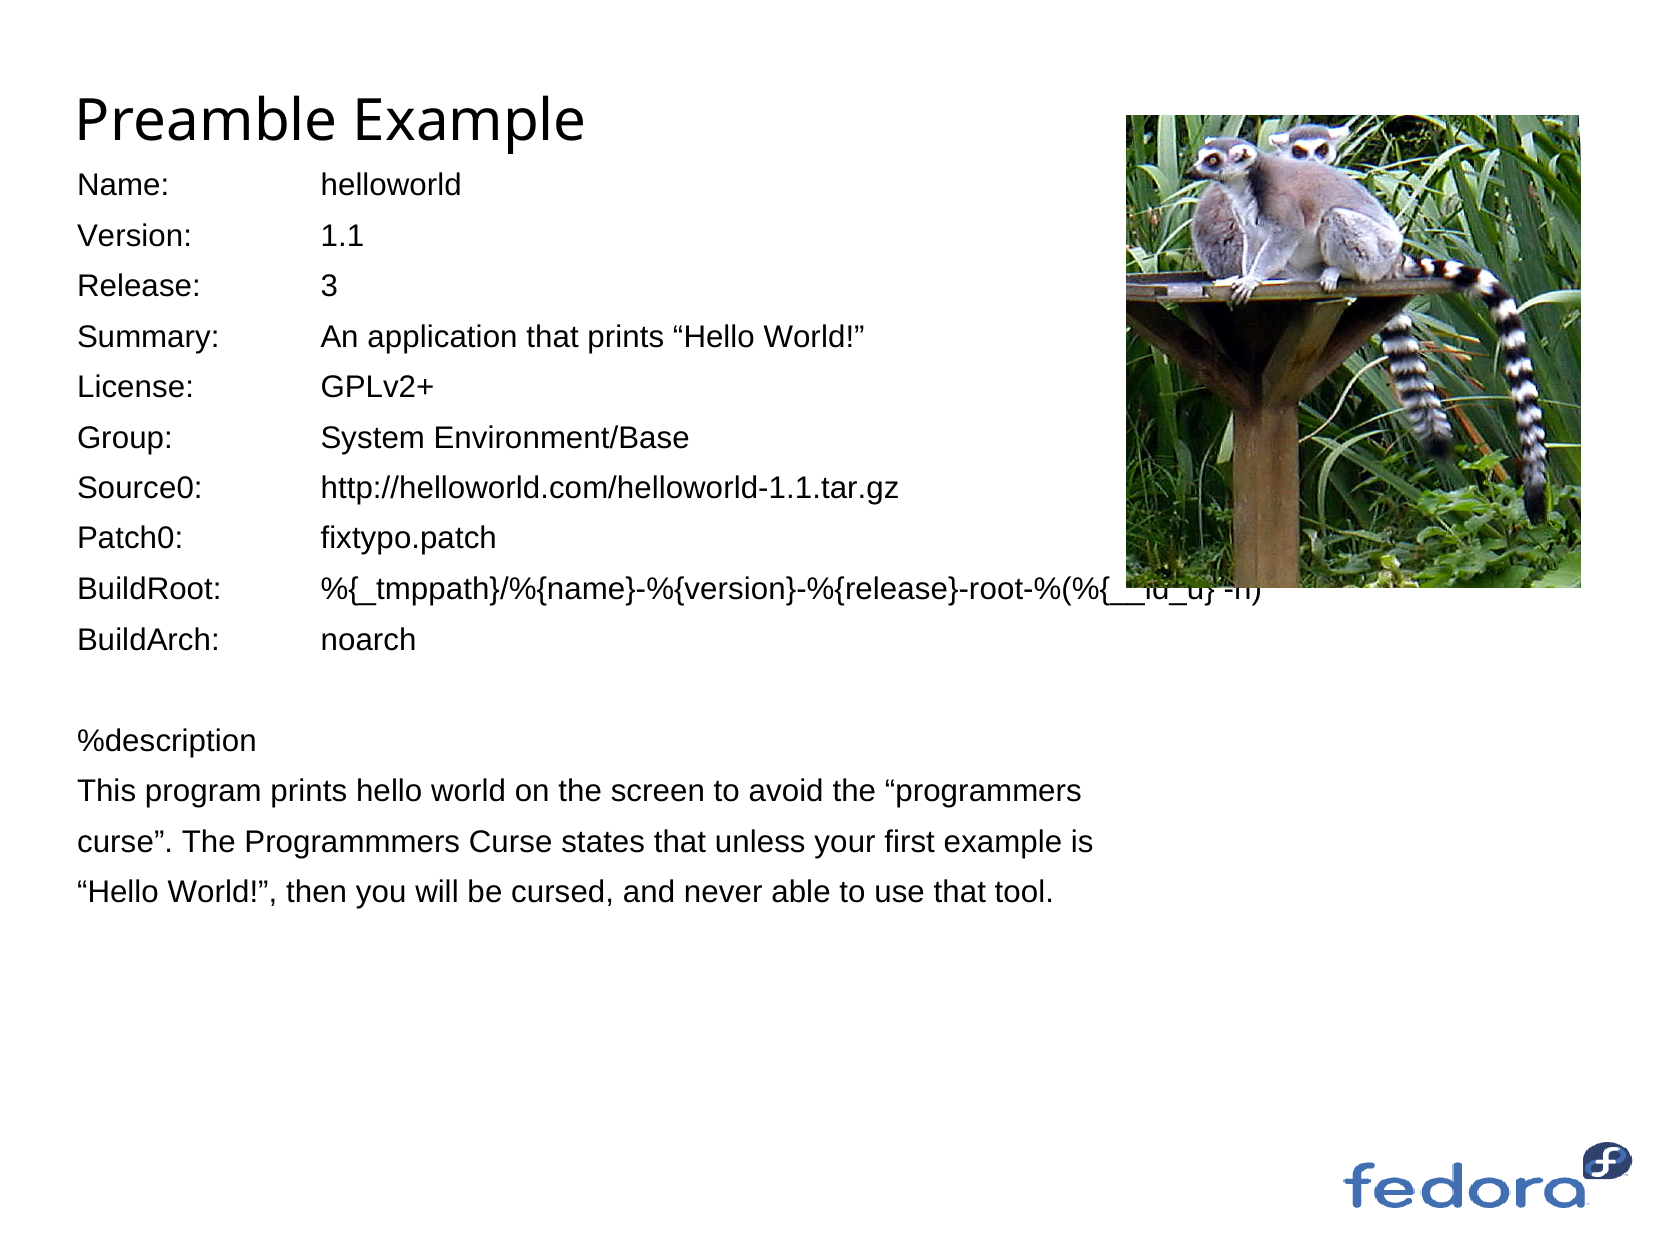

# Preamble Example
Name:		helloworld
Version:	1.1
Release:	3
Summary:	An application that prints “Hello World!”
License:	GPLv2+
Group:	System Environment/Base
Source0:	http://helloworld.com/helloworld-1.1.tar.gz
Patch0:	fixtypo.patch
BuildRoot:	%{_tmppath}/%{name}-%{version}-%{release}-root-%(%{__id_u} -n)
BuildArch:	noarch
%description
This program prints hello world on the screen to avoid the “programmers
curse”. The Programmmers Curse states that unless your first example is
“Hello World!”, then you will be cursed, and never able to use that tool.